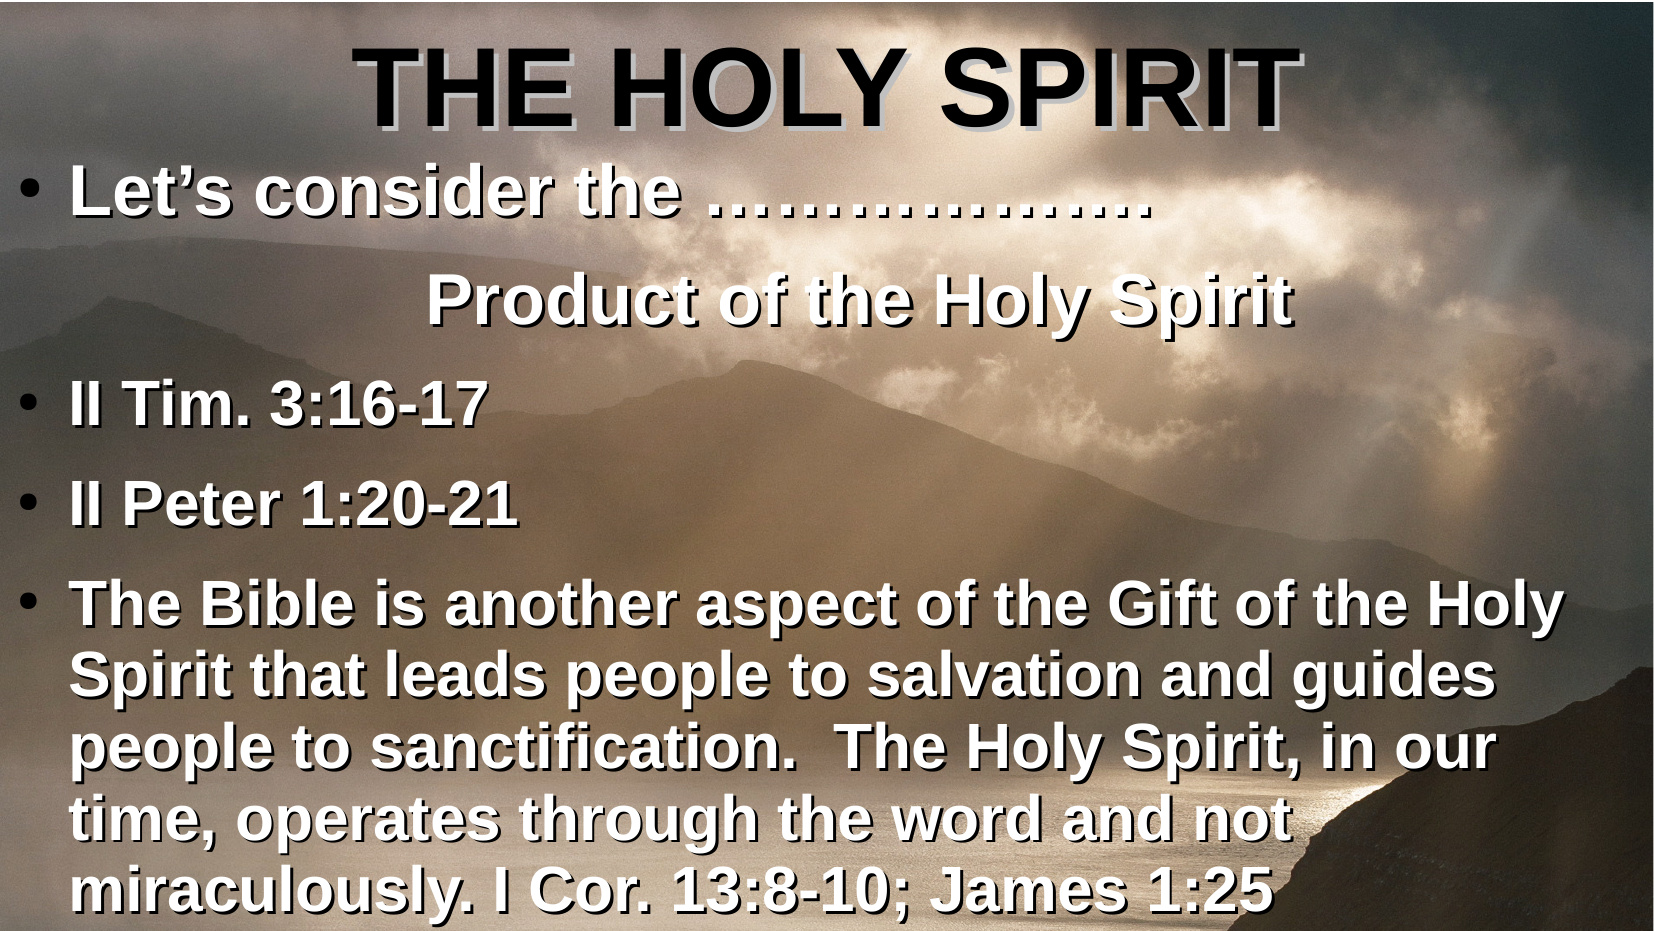

# THE HOLY SPIRIT
Let’s consider the ……………….
Product of the Holy Spirit
II Tim. 3:16-17
II Peter 1:20-21
The Bible is another aspect of the Gift of the Holy Spirit that leads people to salvation and guides people to sanctification. The Holy Spirit, in our time, operates through the word and not miraculously. I Cor. 13:8-10; James 1:25